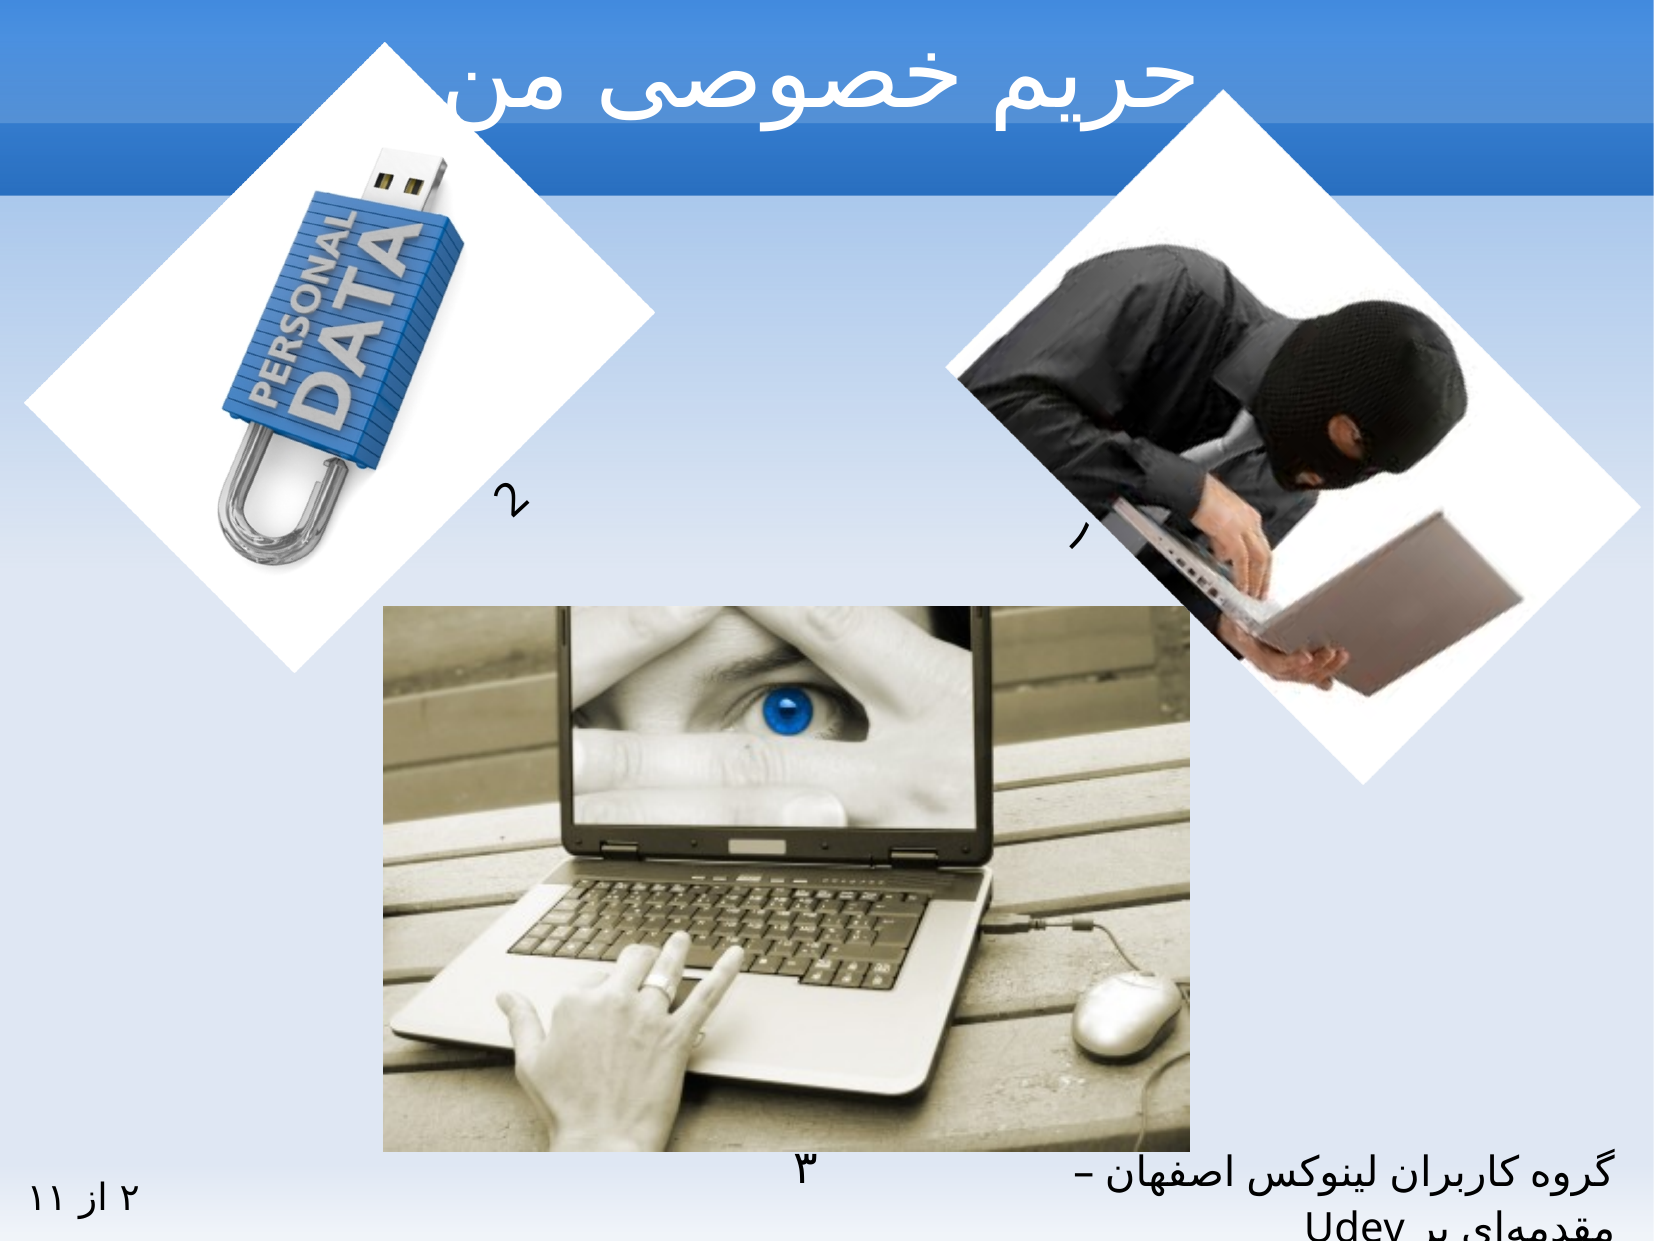

# حریم خصوصی من
2
۱
۳
گروه کاربران لینوکس اصفهان – مقدمه‌ای بر Udev
۲ از ۱۱